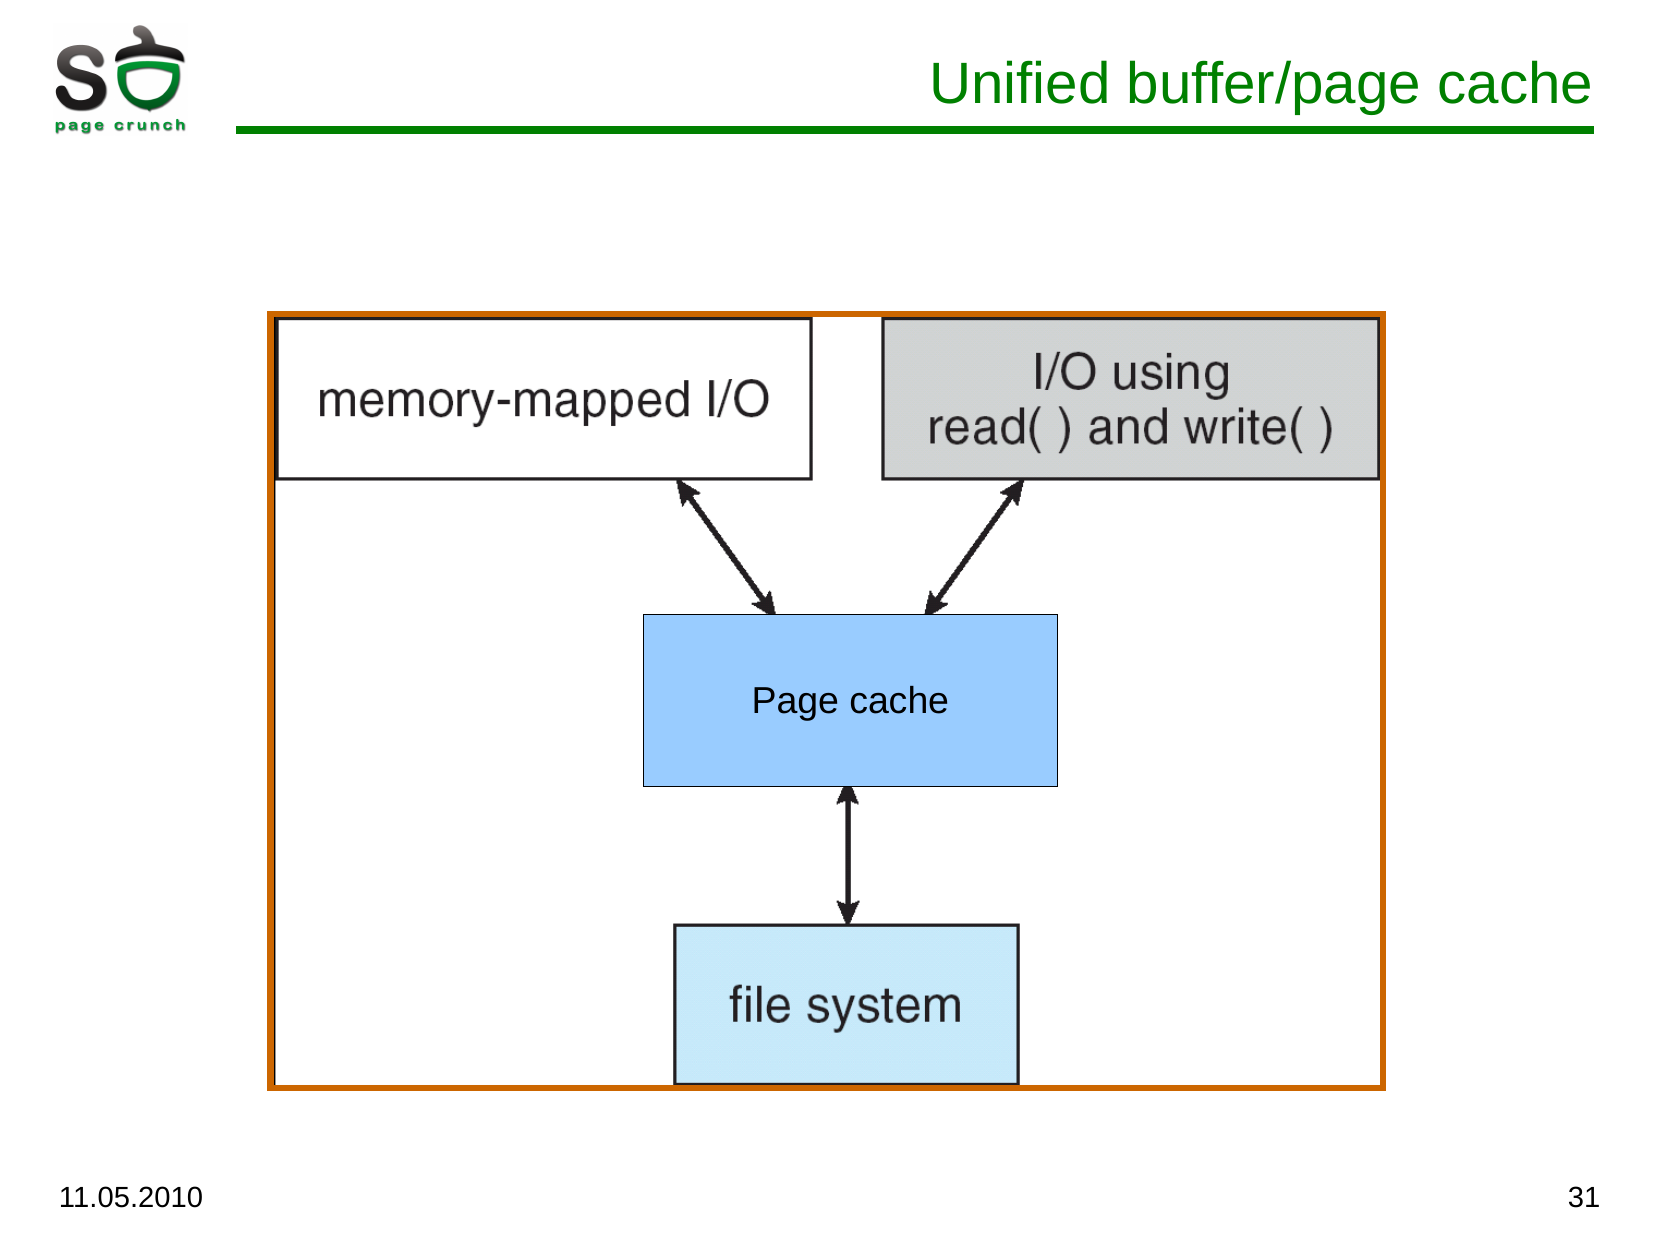

# Unified buffer/page cache
Page cache
11.05.2010
31